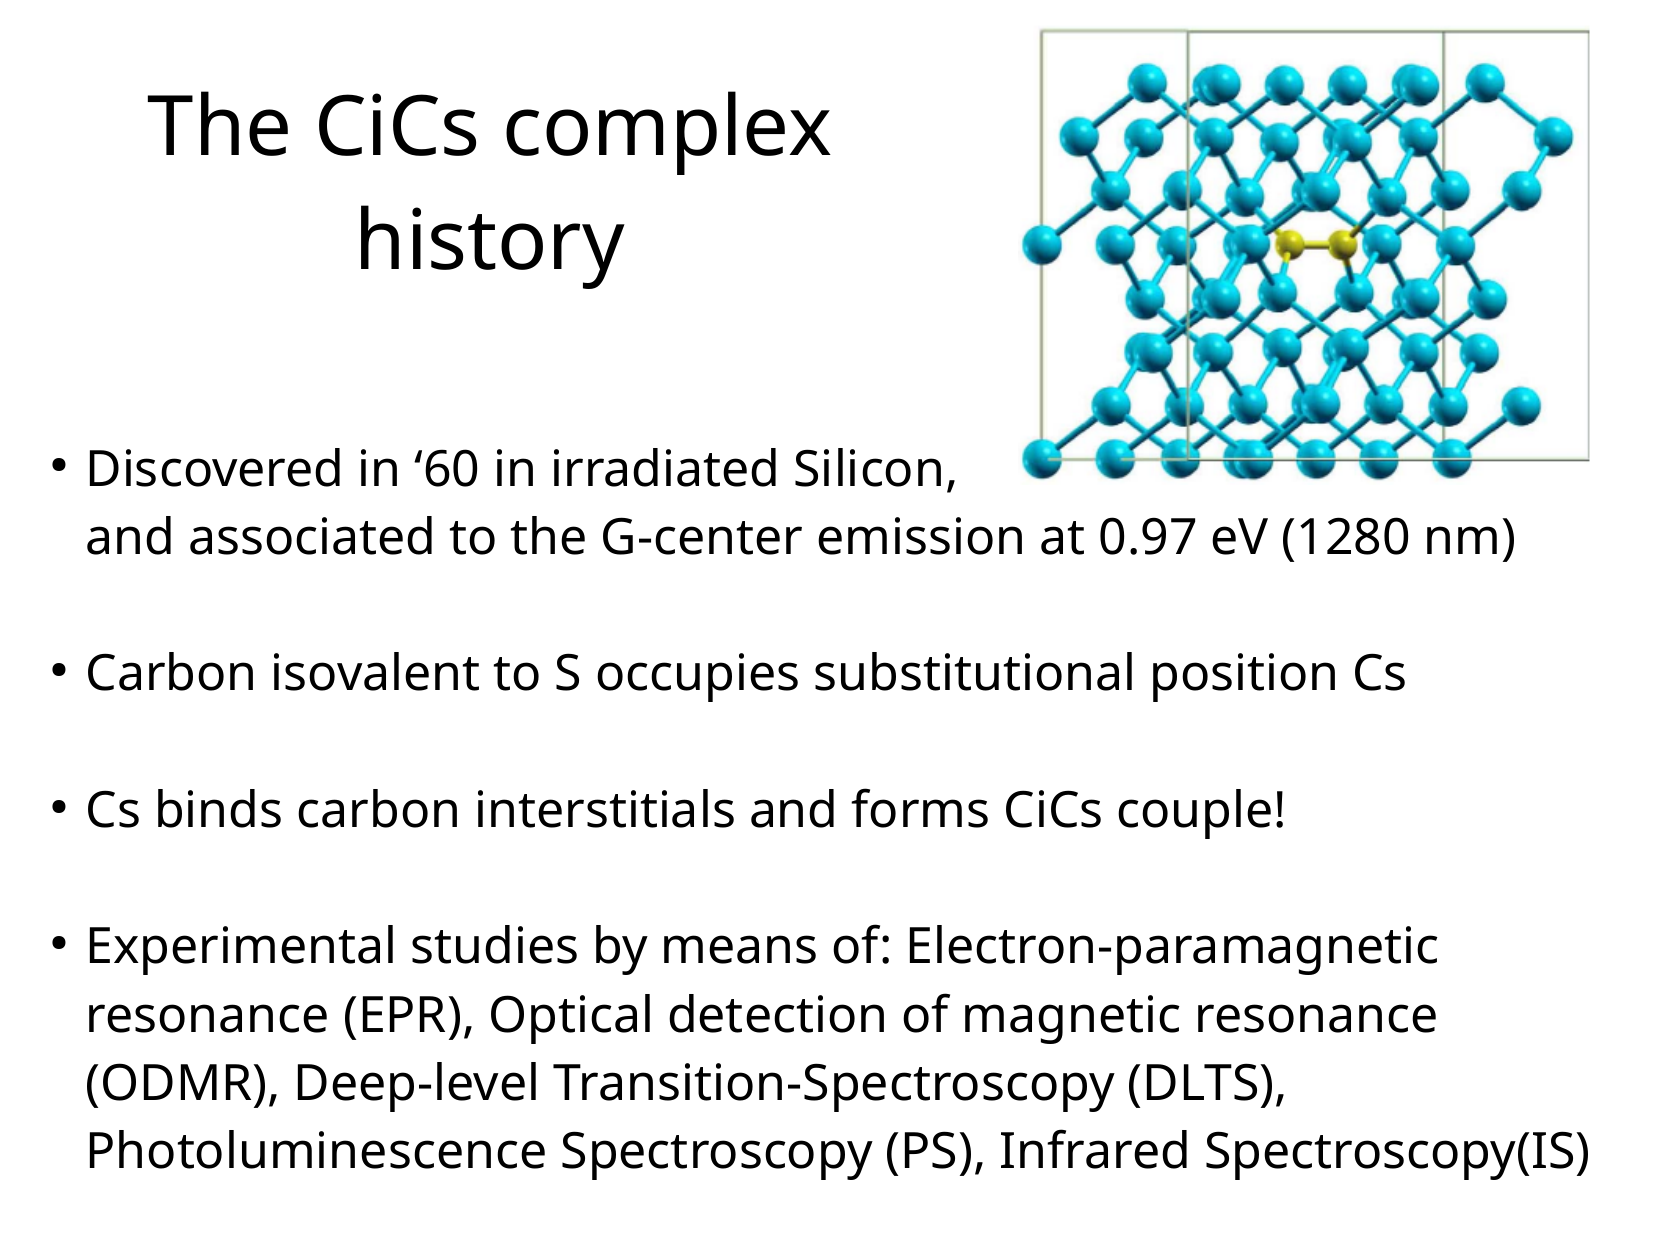

# The CiCs complex history
Discovered in ‘60 in irradiated Silicon,
and associated to the G-center emission at 0.97 eV (1280 nm)
Carbon isovalent to S occupies substitutional position Cs
Cs binds carbon interstitials and forms CiCs couple!
Experimental studies by means of: Electron-paramagnetic resonance (EPR), Optical detection of magnetic resonance (ODMR), Deep-level Transition-Spectroscopy (DLTS), Photoluminescence Spectroscopy (PS), Infrared Spectroscopy(IS)